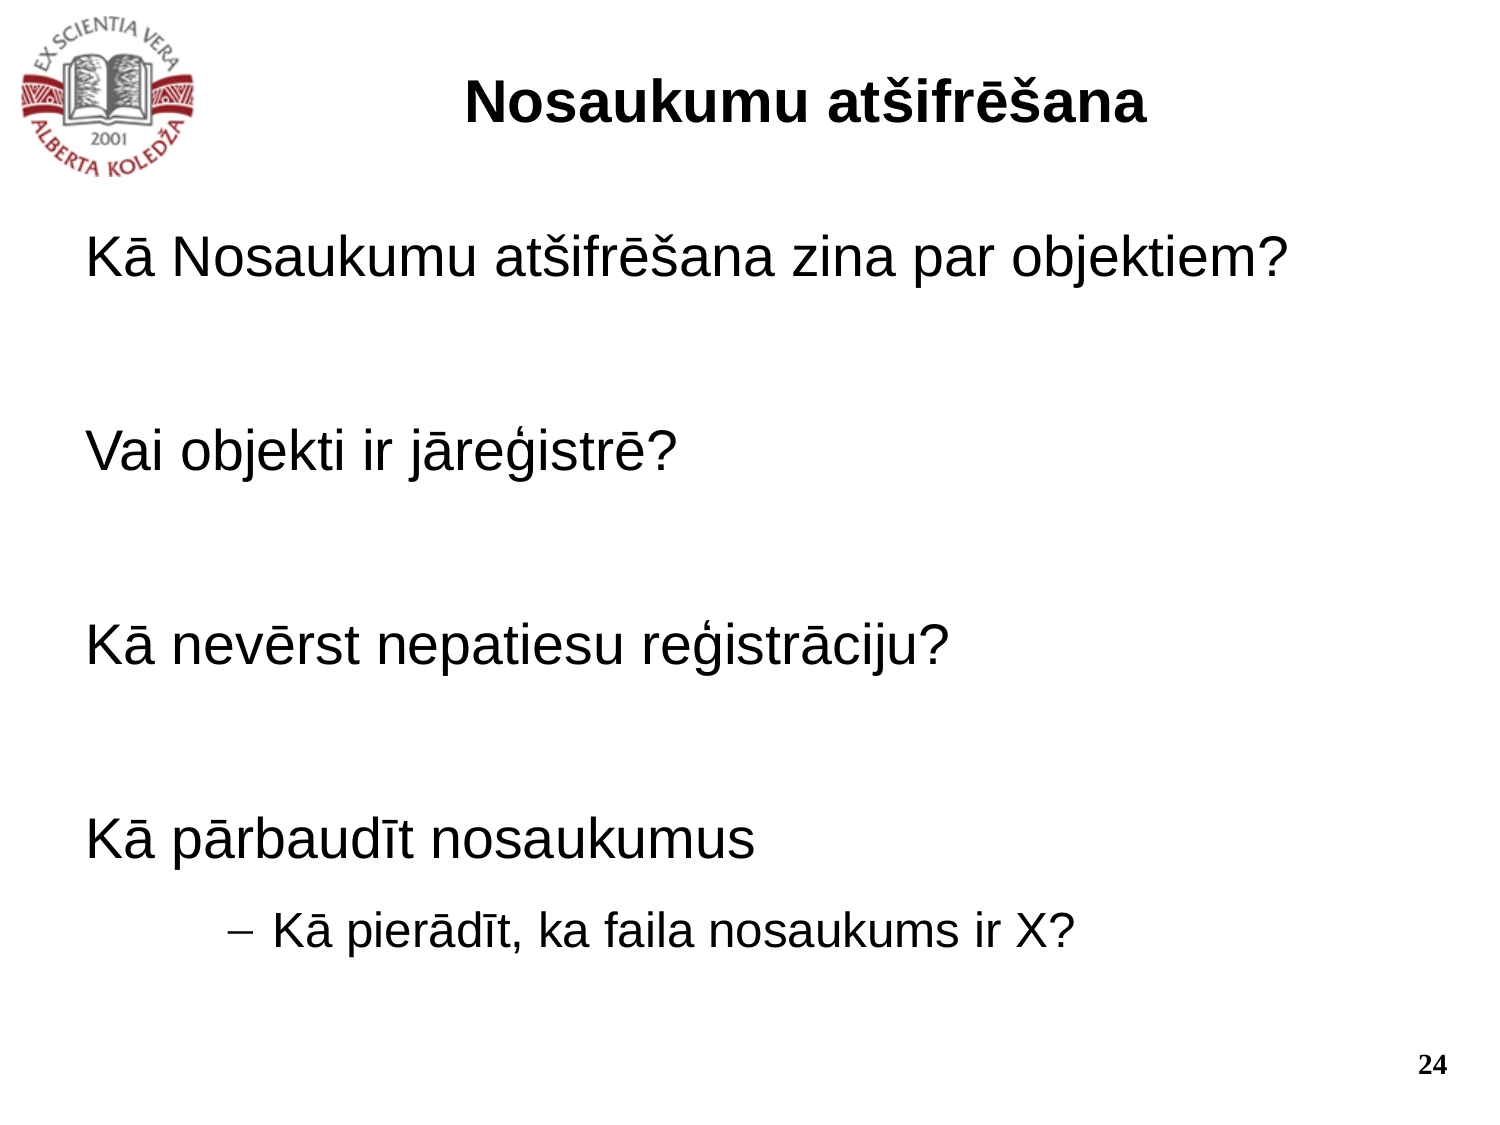

# Nosaukumu atšifrēšana
Kā Nosaukumu atšifrēšana zina par objektiem?
Vai objekti ir jāreģistrē?
Kā nevērst nepatiesu reģistrāciju?
Kā pārbaudīt nosaukumus
Kā pierādīt, ka faila nosaukums ir X?